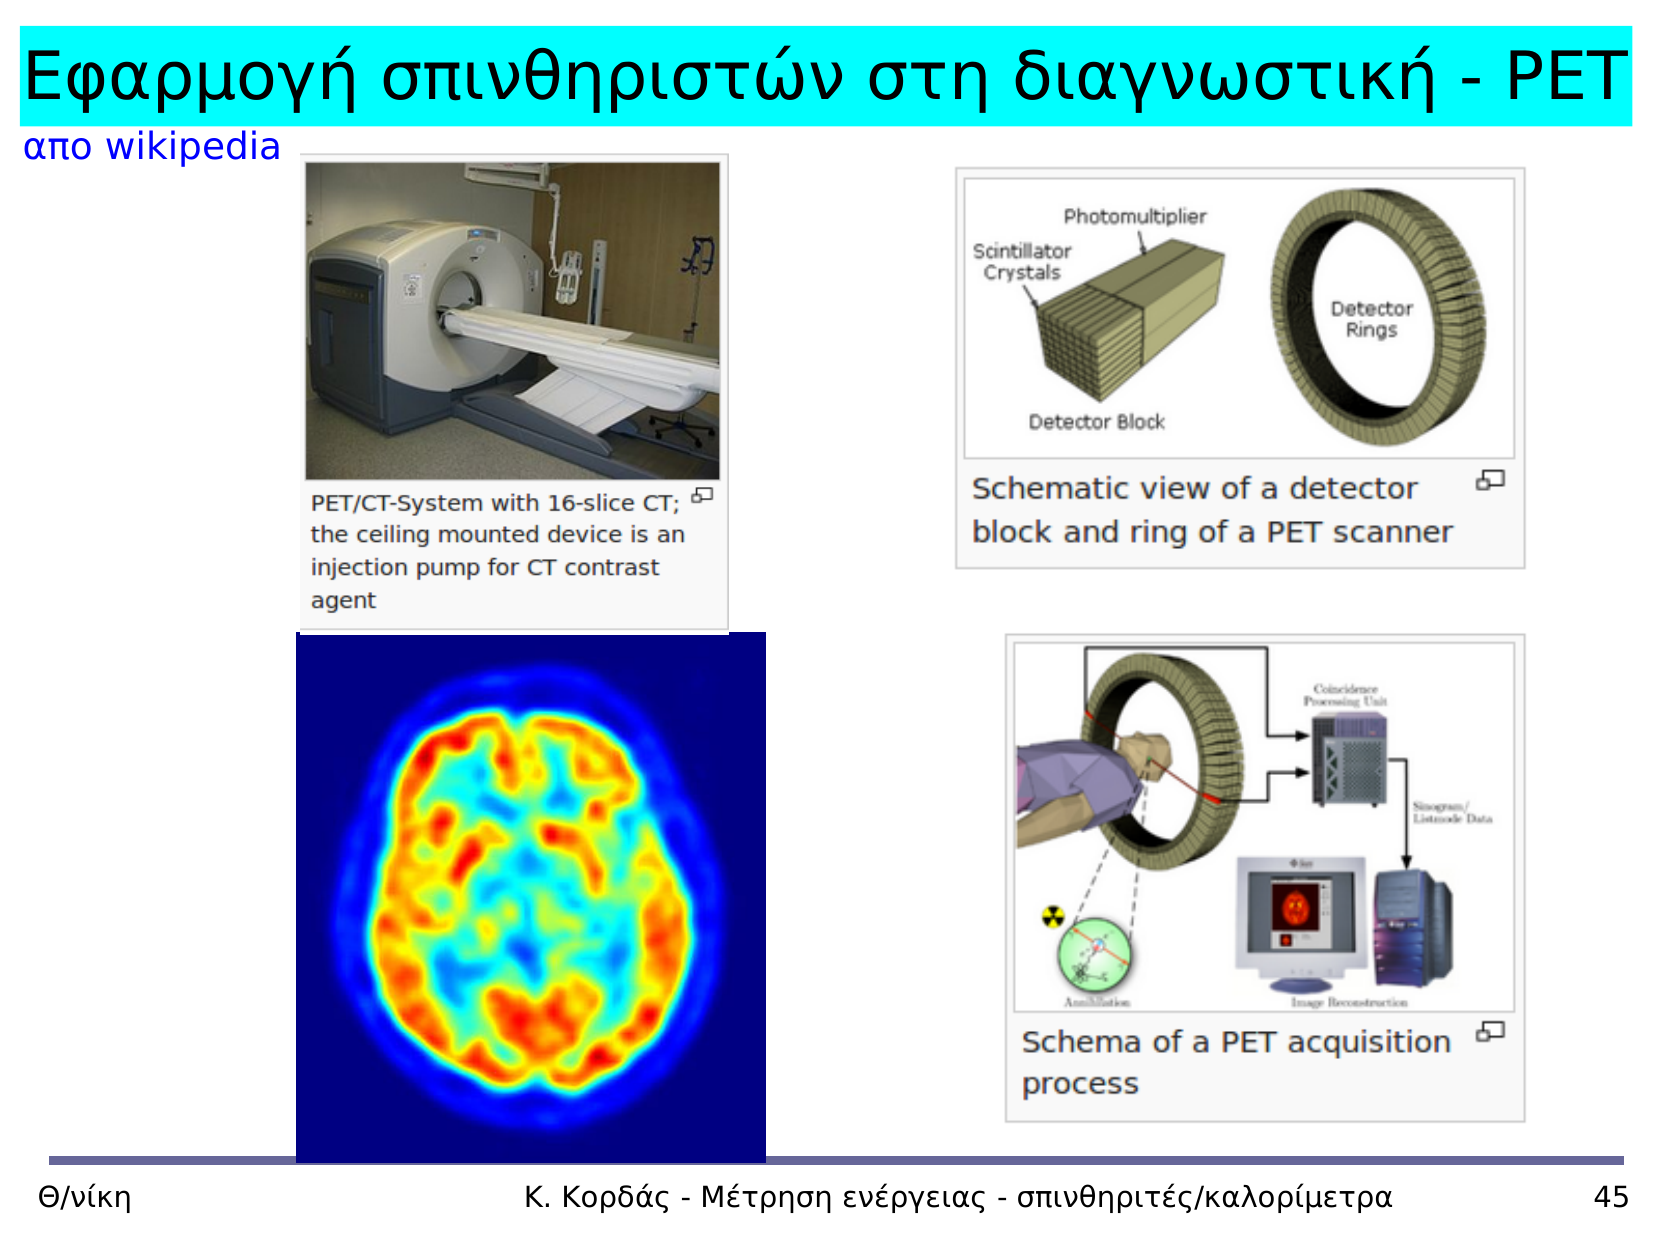

# Εφαρμογή σπινθηριστών στη διαγνωστική - PET
απο wikipedia
Θ/νίκη
Κ. Κορδάς - Μέτρηση ενέργειας - σπινθηριτές/καλορίμετρα
45